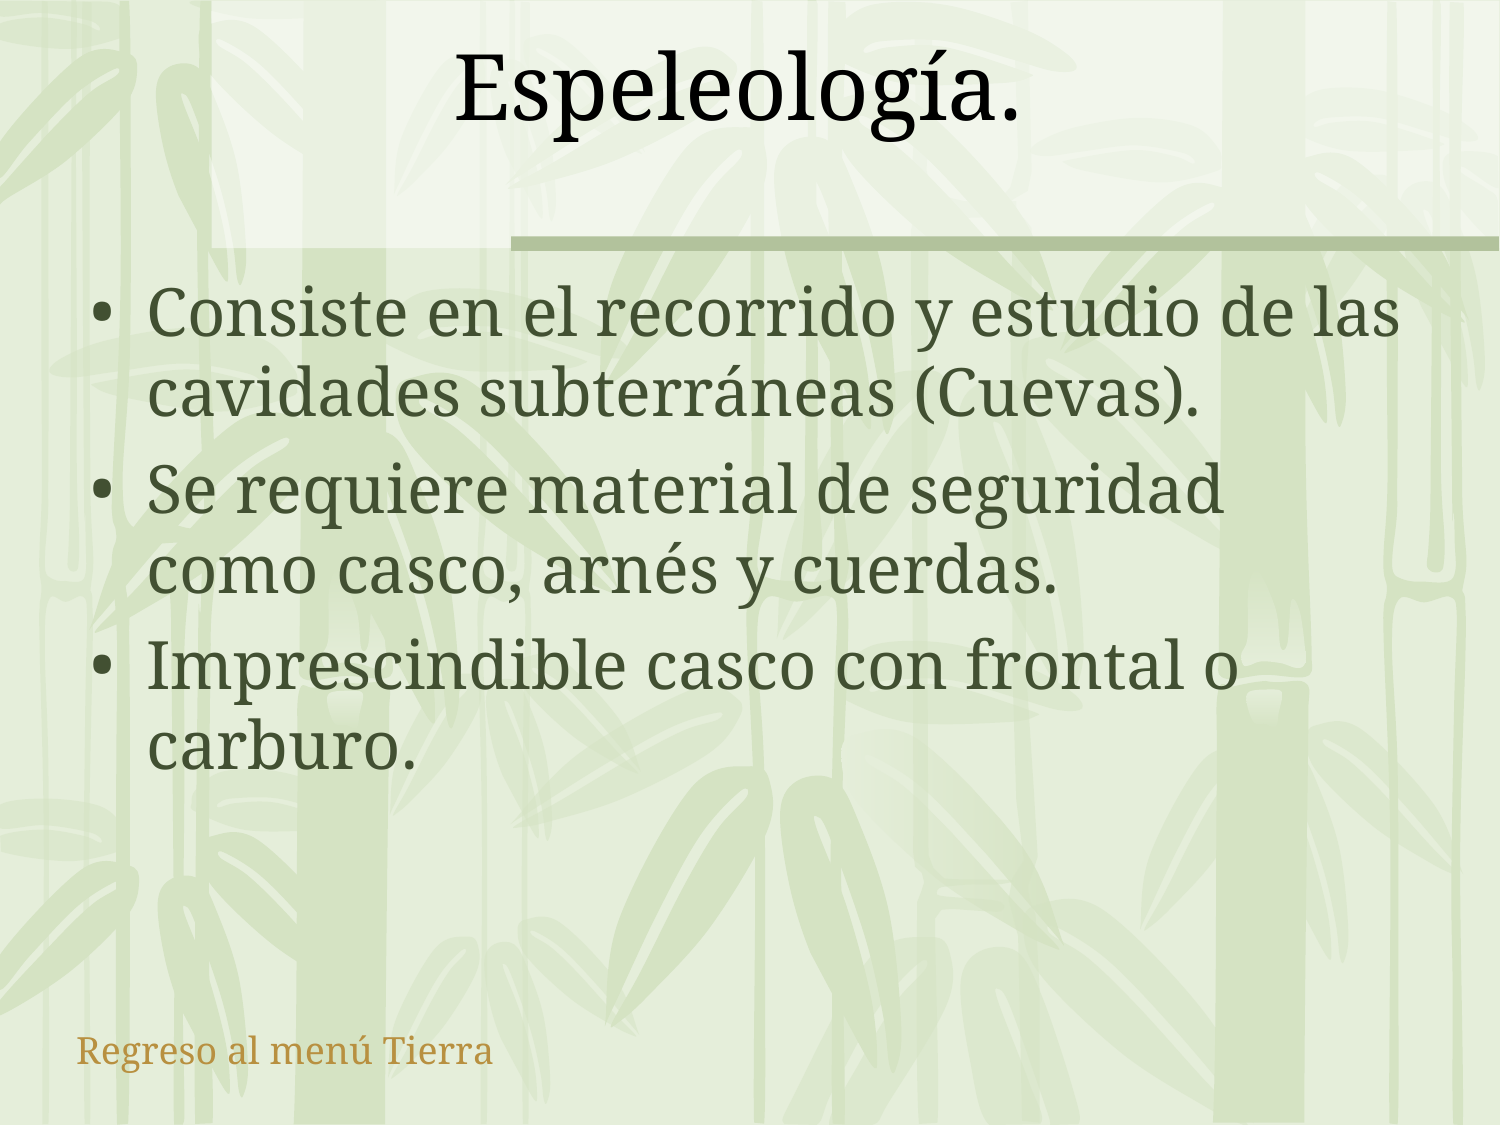

# Espeleología.
Consiste en el recorrido y estudio de las cavidades subterráneas (Cuevas).
Se requiere material de seguridad como casco, arnés y cuerdas.
Imprescindible casco con frontal o carburo.
Regreso al menú Tierra